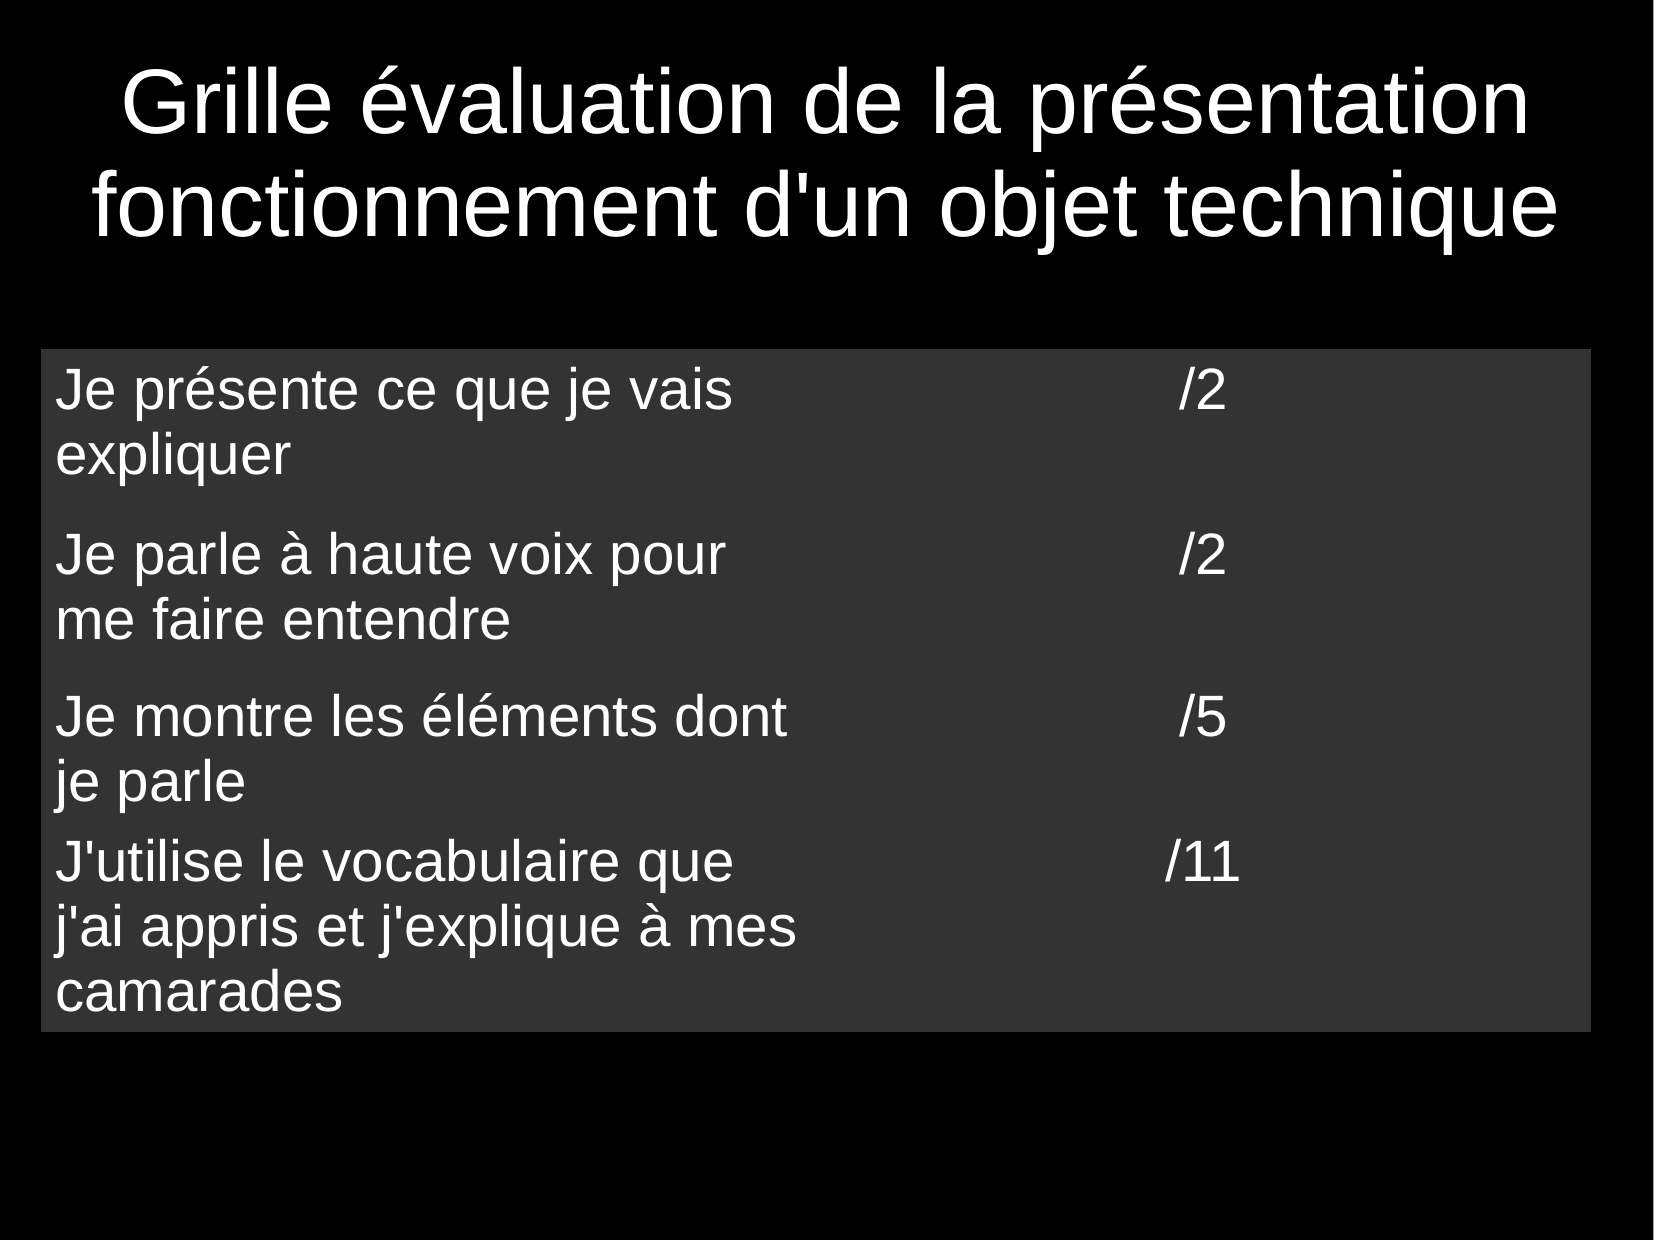

# Grille évaluation de la présentation fonctionnement d'un objet technique
| Je présente ce que je vais expliquer | /2 |
| --- | --- |
| Je parle à haute voix pour me faire entendre | /2 |
| Je montre les éléments dont je parle | /5 |
| J'utilise le vocabulaire que j'ai appris et j'explique à mes camarades | /11 |